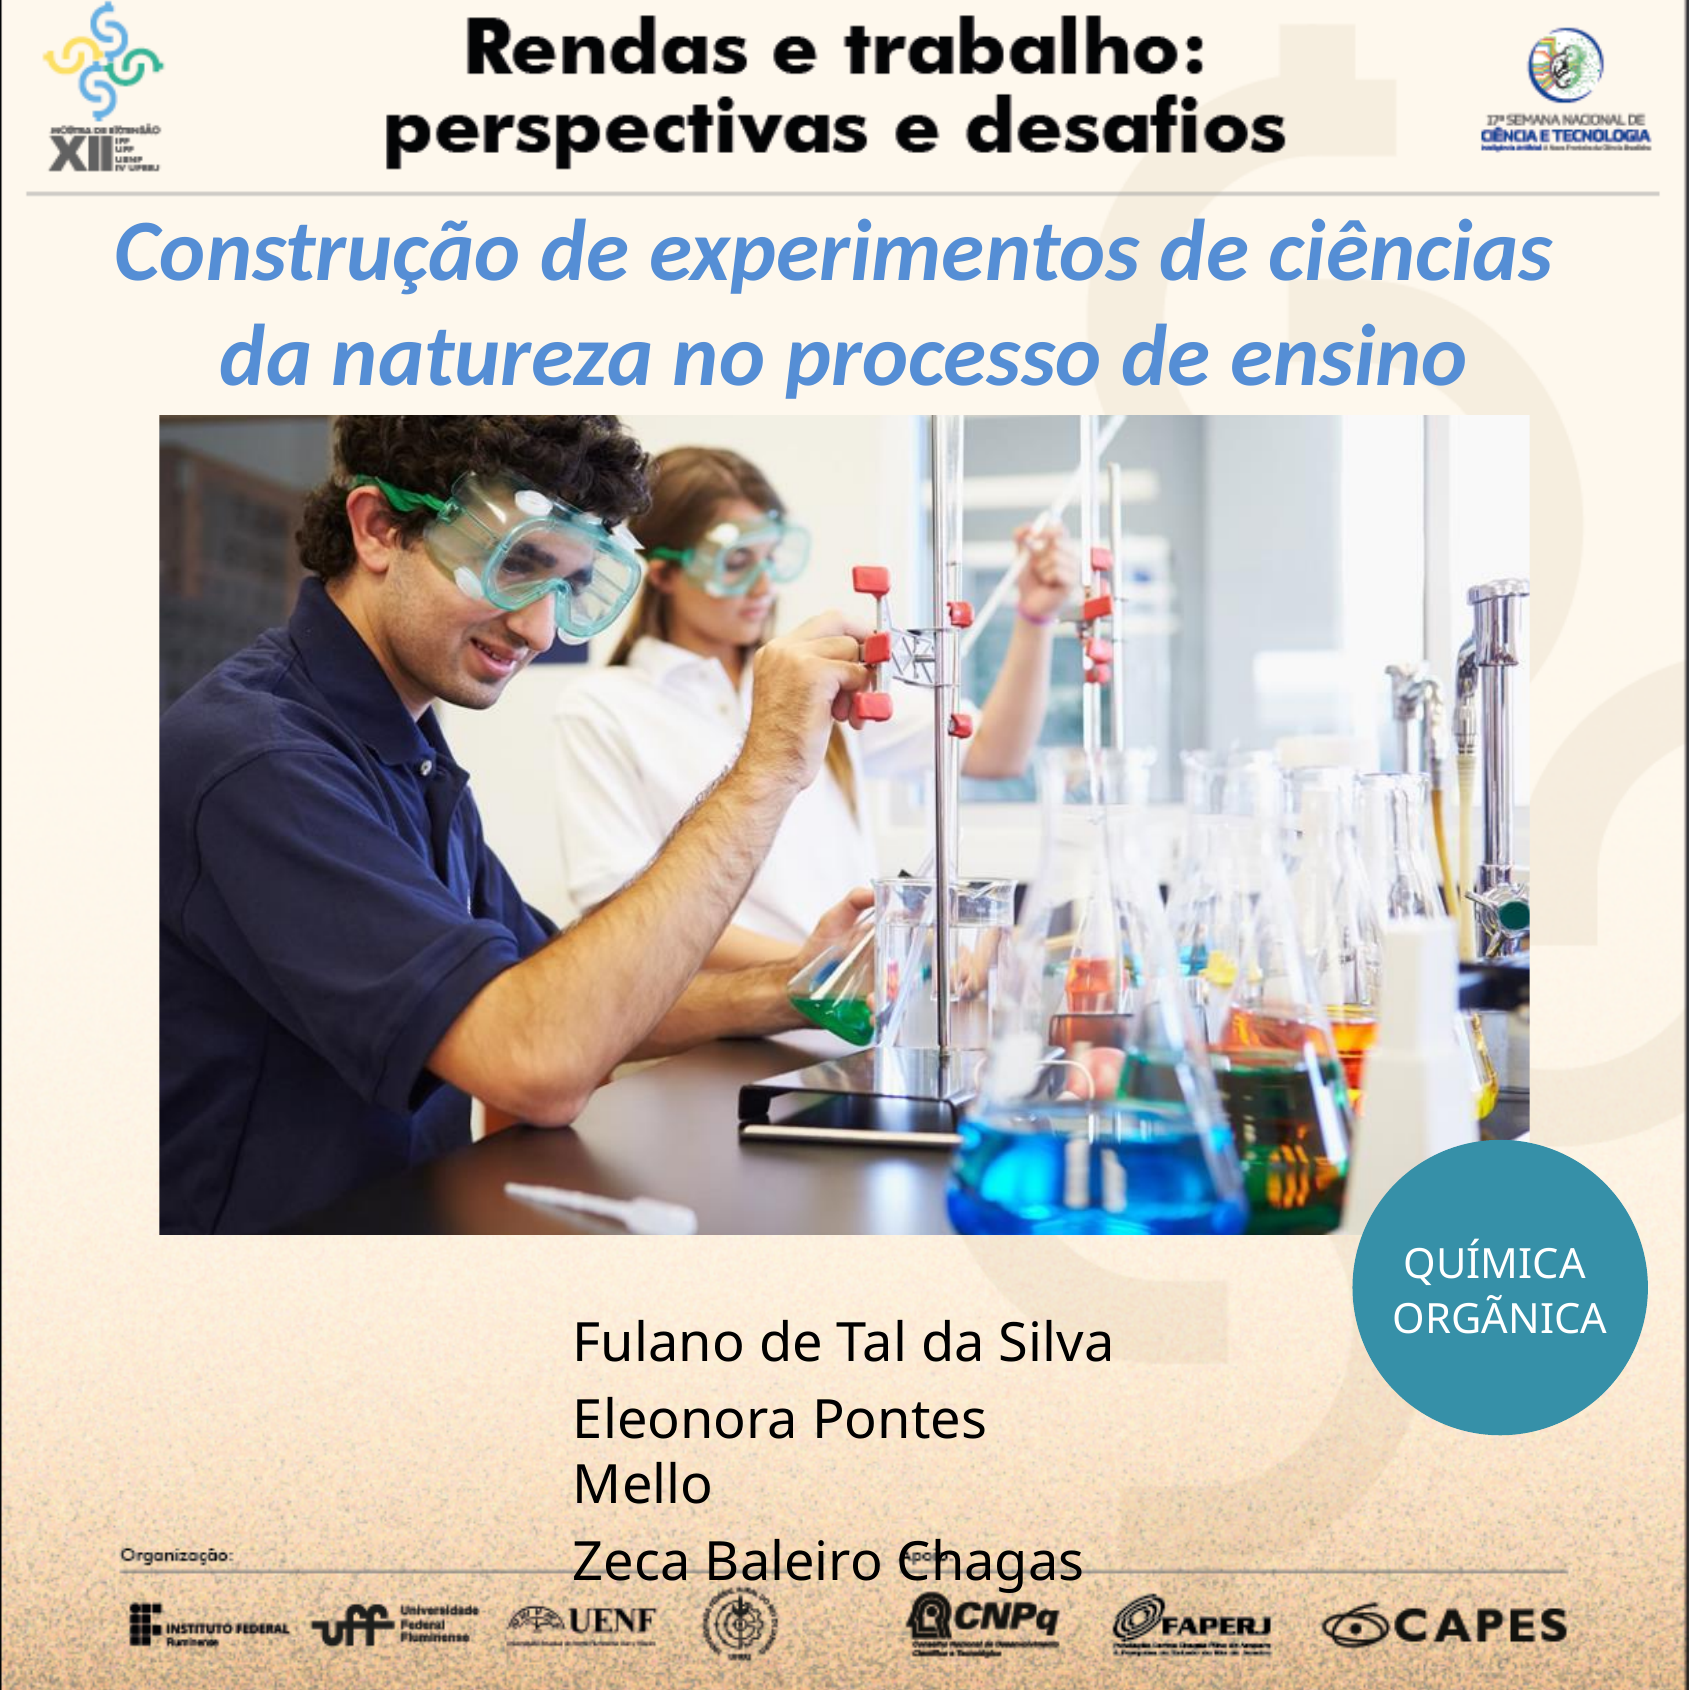

# Construção de experimentos de ciências da natureza no processo de ensino
QUÍMICA
ORGÃNICA
Fulano de Tal da Silva
Eleonora Pontes Mello
Zeca Baleiro Chagas